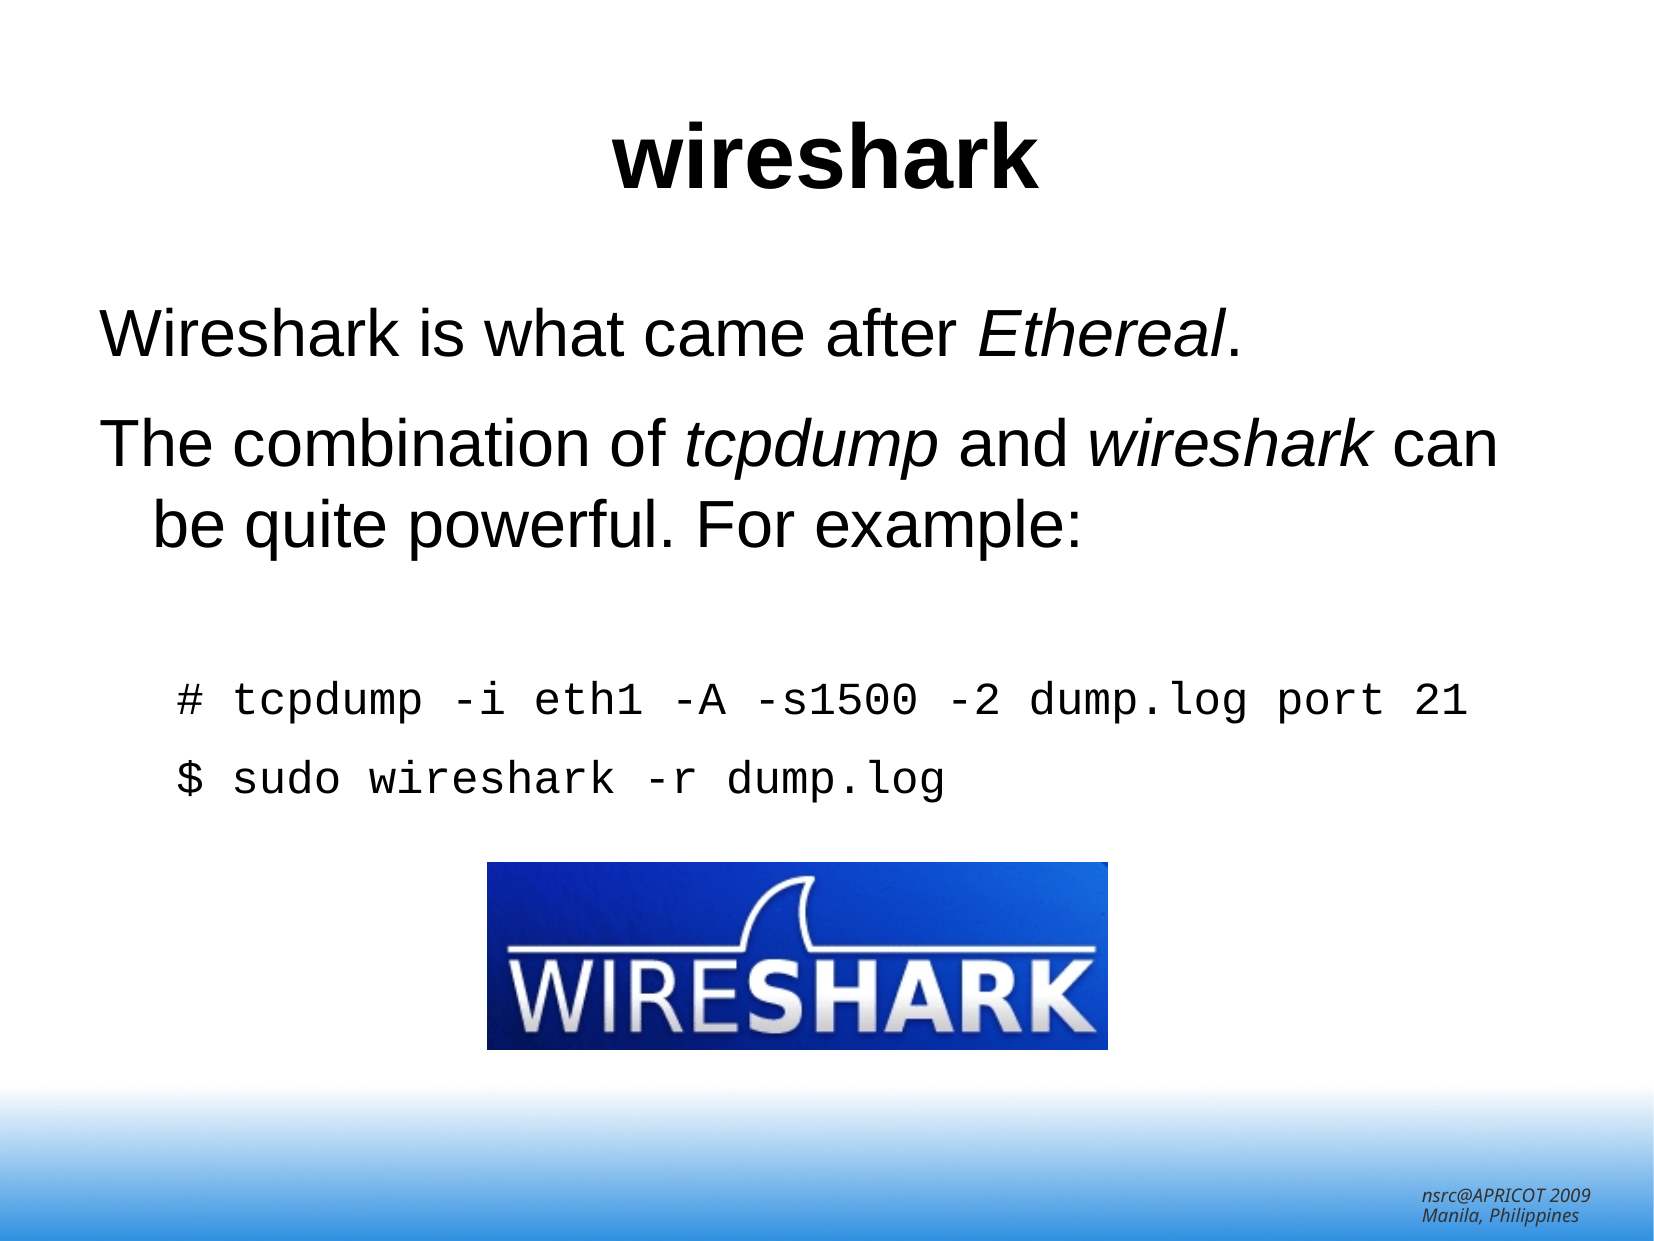

# wireshark
Wireshark is what came after Ethereal.
The combination of tcpdump and wireshark can be quite powerful. For example:
# tcpdump -i eth1 -A -s1500 -2 dump.log port 21
$ sudo wireshark -r dump.log